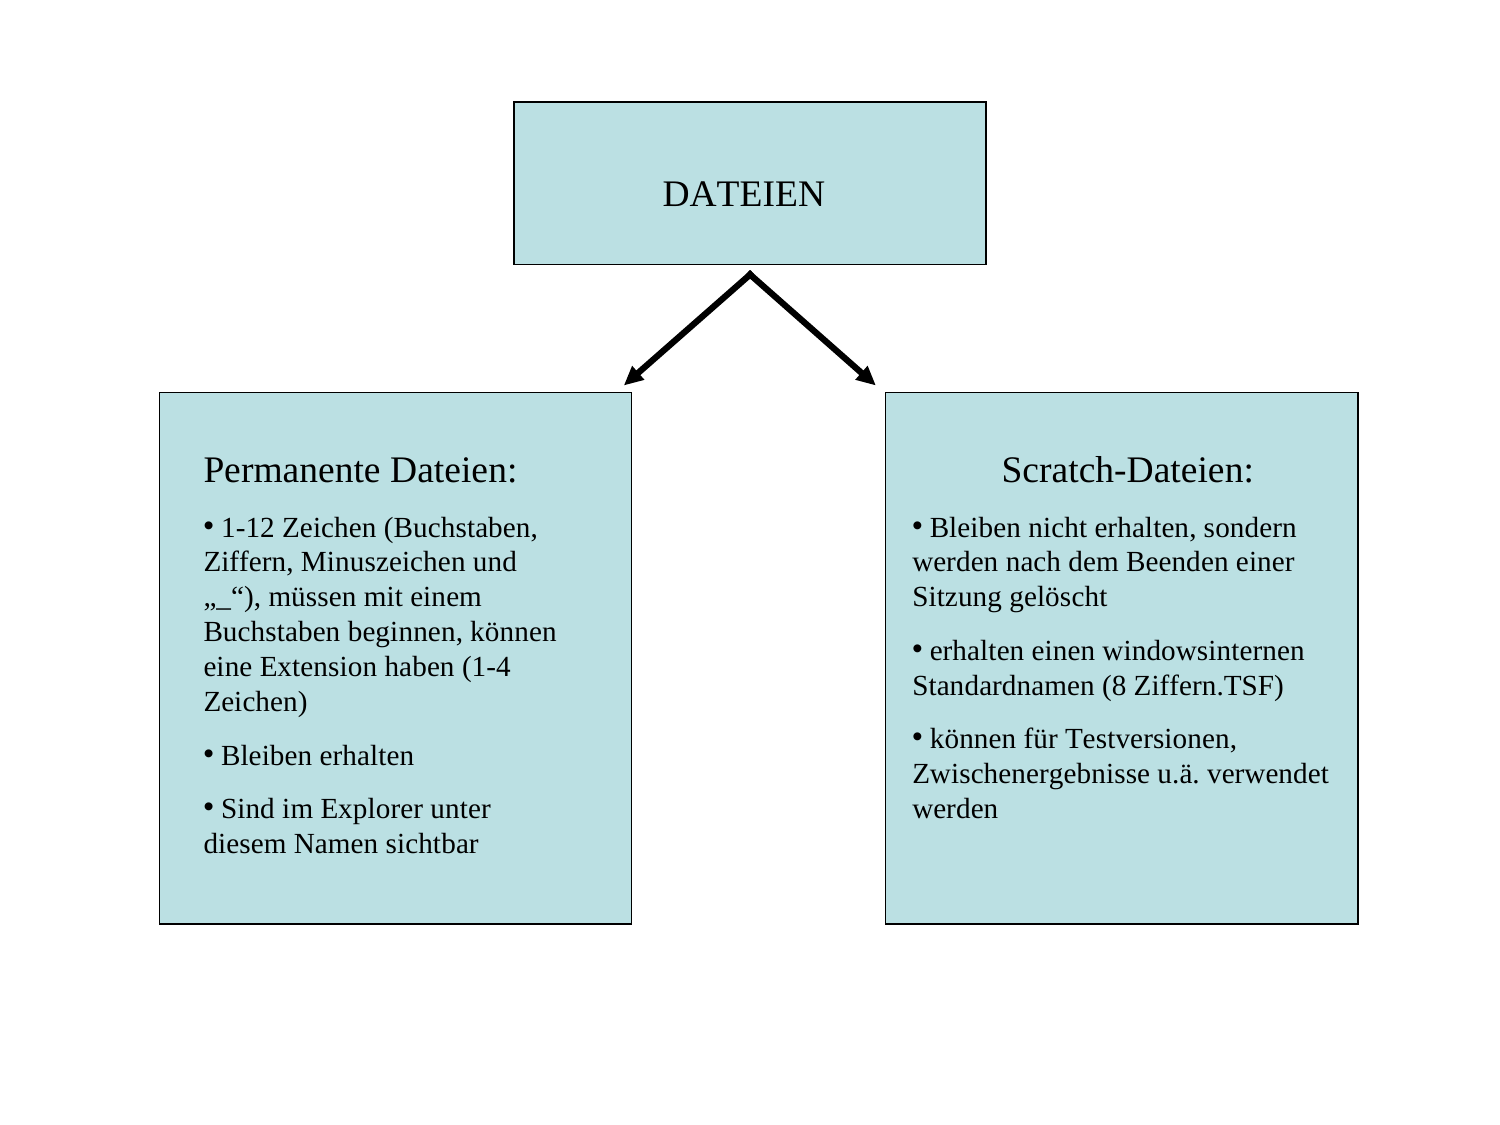

DATEIEN
Permanente Dateien:
 1-12 Zeichen (Buchstaben, Ziffern, Minuszeichen und „_“), müssen mit einem Buchstaben beginnen, können eine Extension haben (1-4 Zeichen)
 Bleiben erhalten
 Sind im Explorer unter diesem Namen sichtbar
Scratch-Dateien:
 Bleiben nicht erhalten, sondern werden nach dem Beenden einer Sitzung gelöscht
 erhalten einen windowsinternen Standardnamen (8 Ziffern.TSF)
 können für Testversionen, Zwischenergebnisse u.ä. verwendet werden